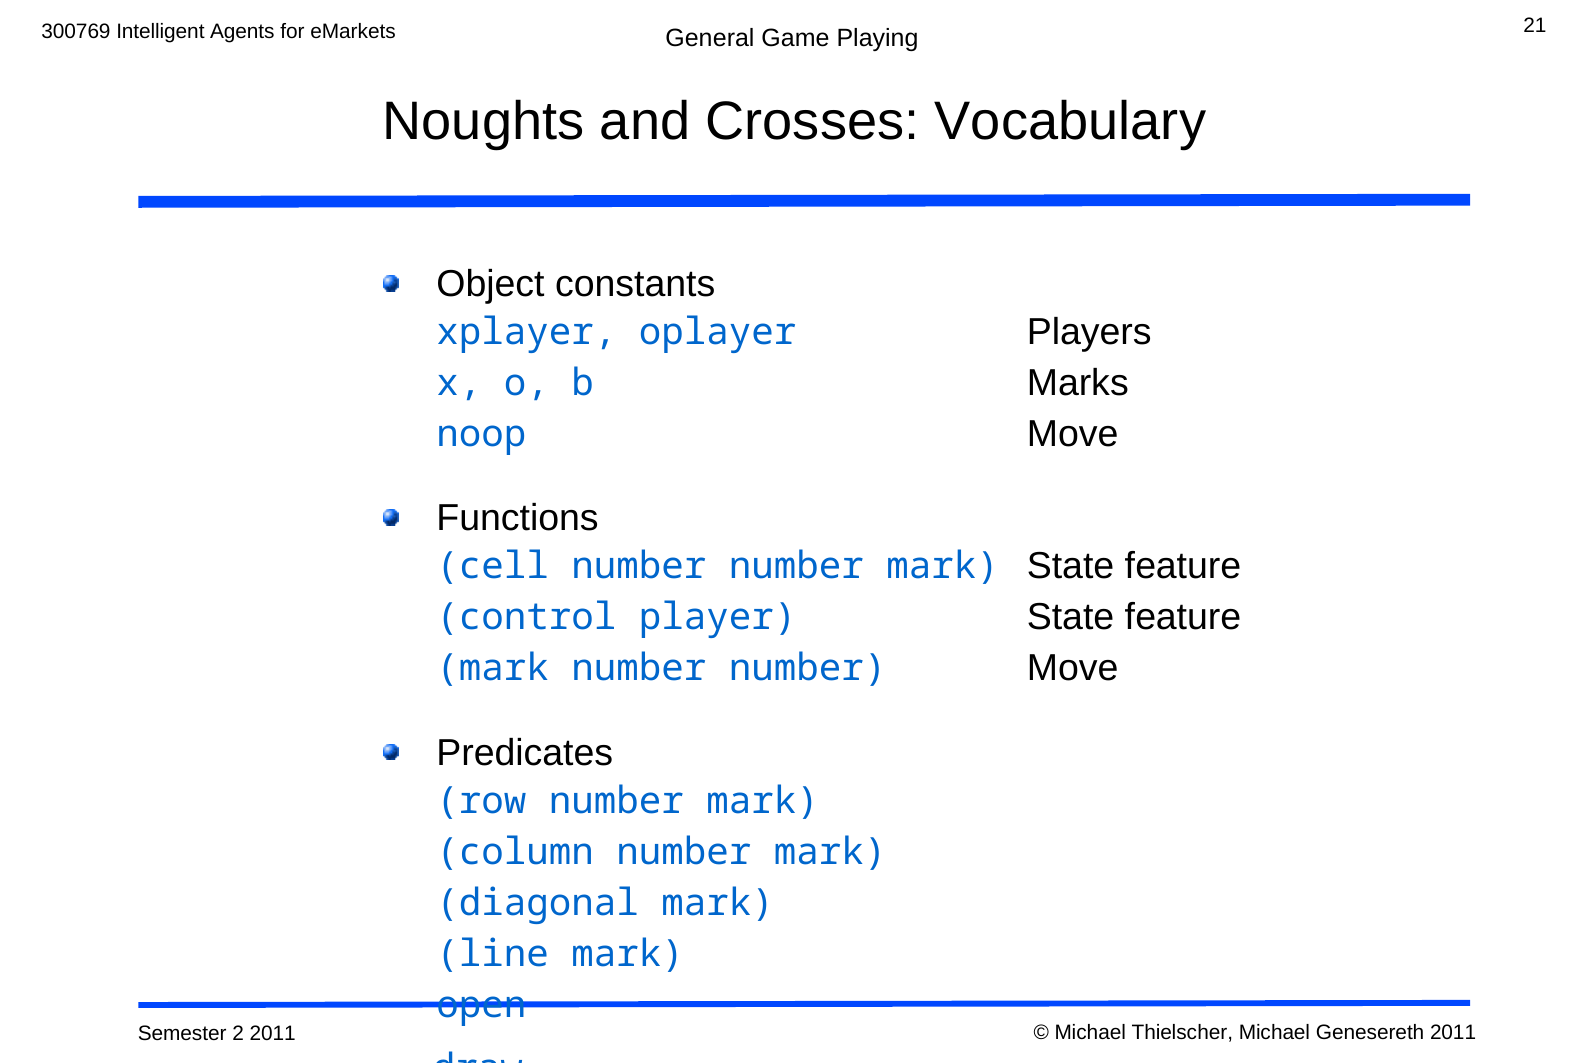

# Noughts and Crosses: Vocabulary
Object constants
xplayer, oplayer				Players x, o, b	 			Marks
noop							Move
Functions
(cell number number mark)	State feature
(control player)				State feature
(mark number number)		Move
Predicates
(row number mark)
(column number mark)
(diagonal mark)
(line mark)
open
 draw